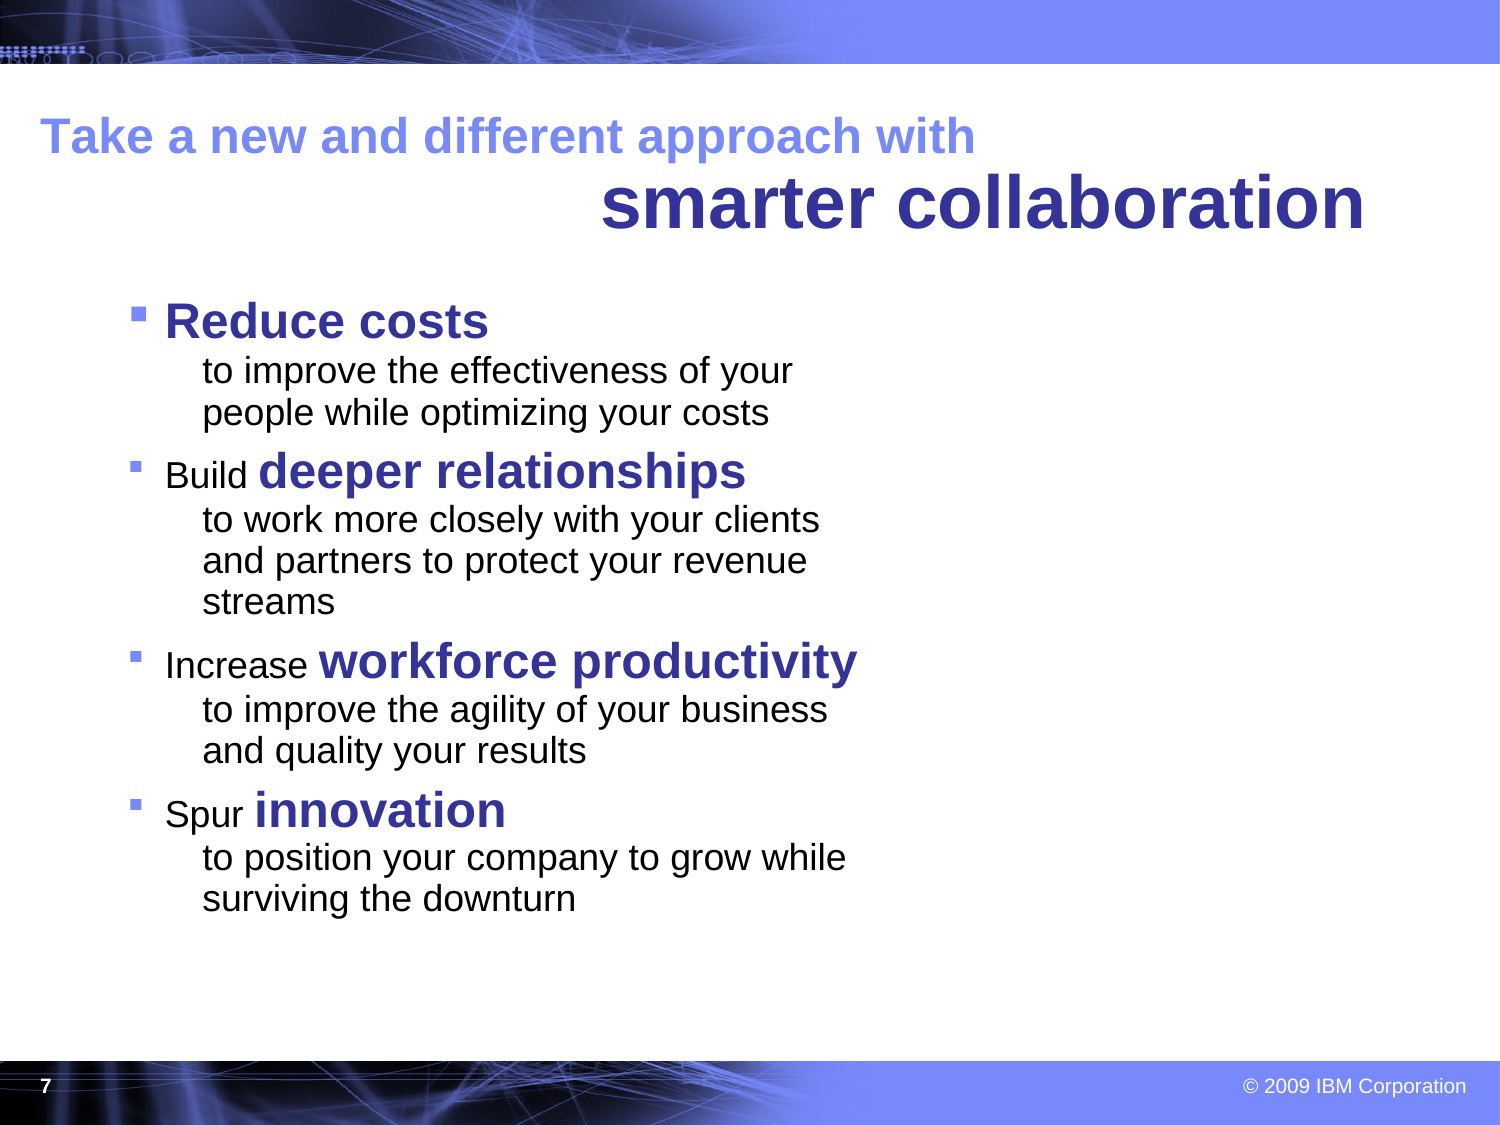

# Take a new and different approach with smarter collaboration
Reduce costs
to improve the effectiveness of your people while optimizing your costs
Build deeper relationships
to work more closely with your clients and partners to protect your revenue streams
Increase workforce productivity
to improve the agility of your business
and quality your results
Spur innovation
to position your company to grow while surviving the downturn
DEEPER
RELATIONSHIPS
REDUCE
COSTS
WORKFORCE
PRODUCTIVITY
INNOVATION
7